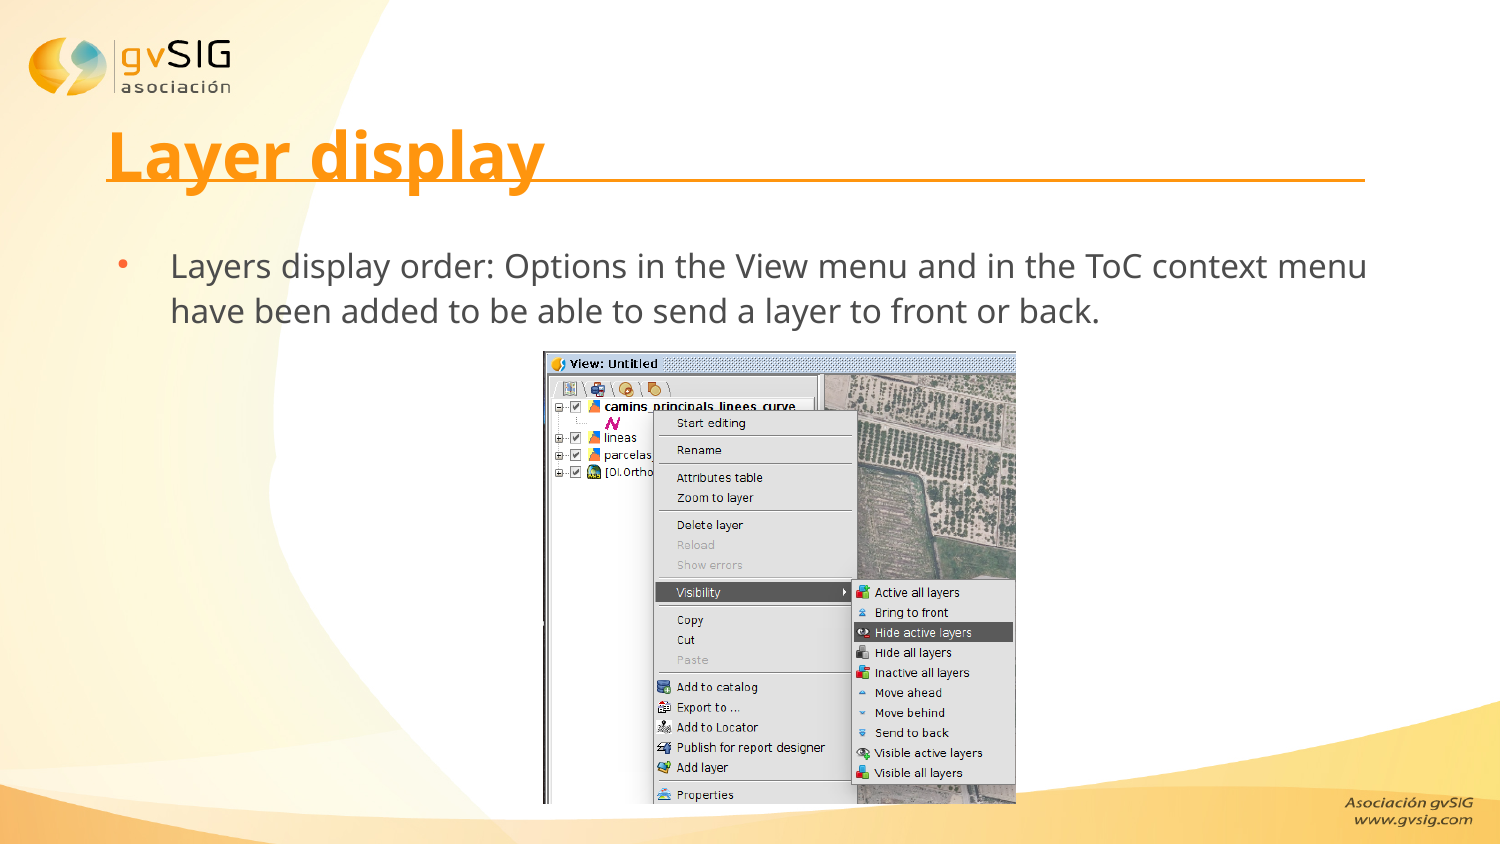

# Layer display
Layers display order: Options in the View menu and in the ToC context menu have been added to be able to send a layer to front or back.